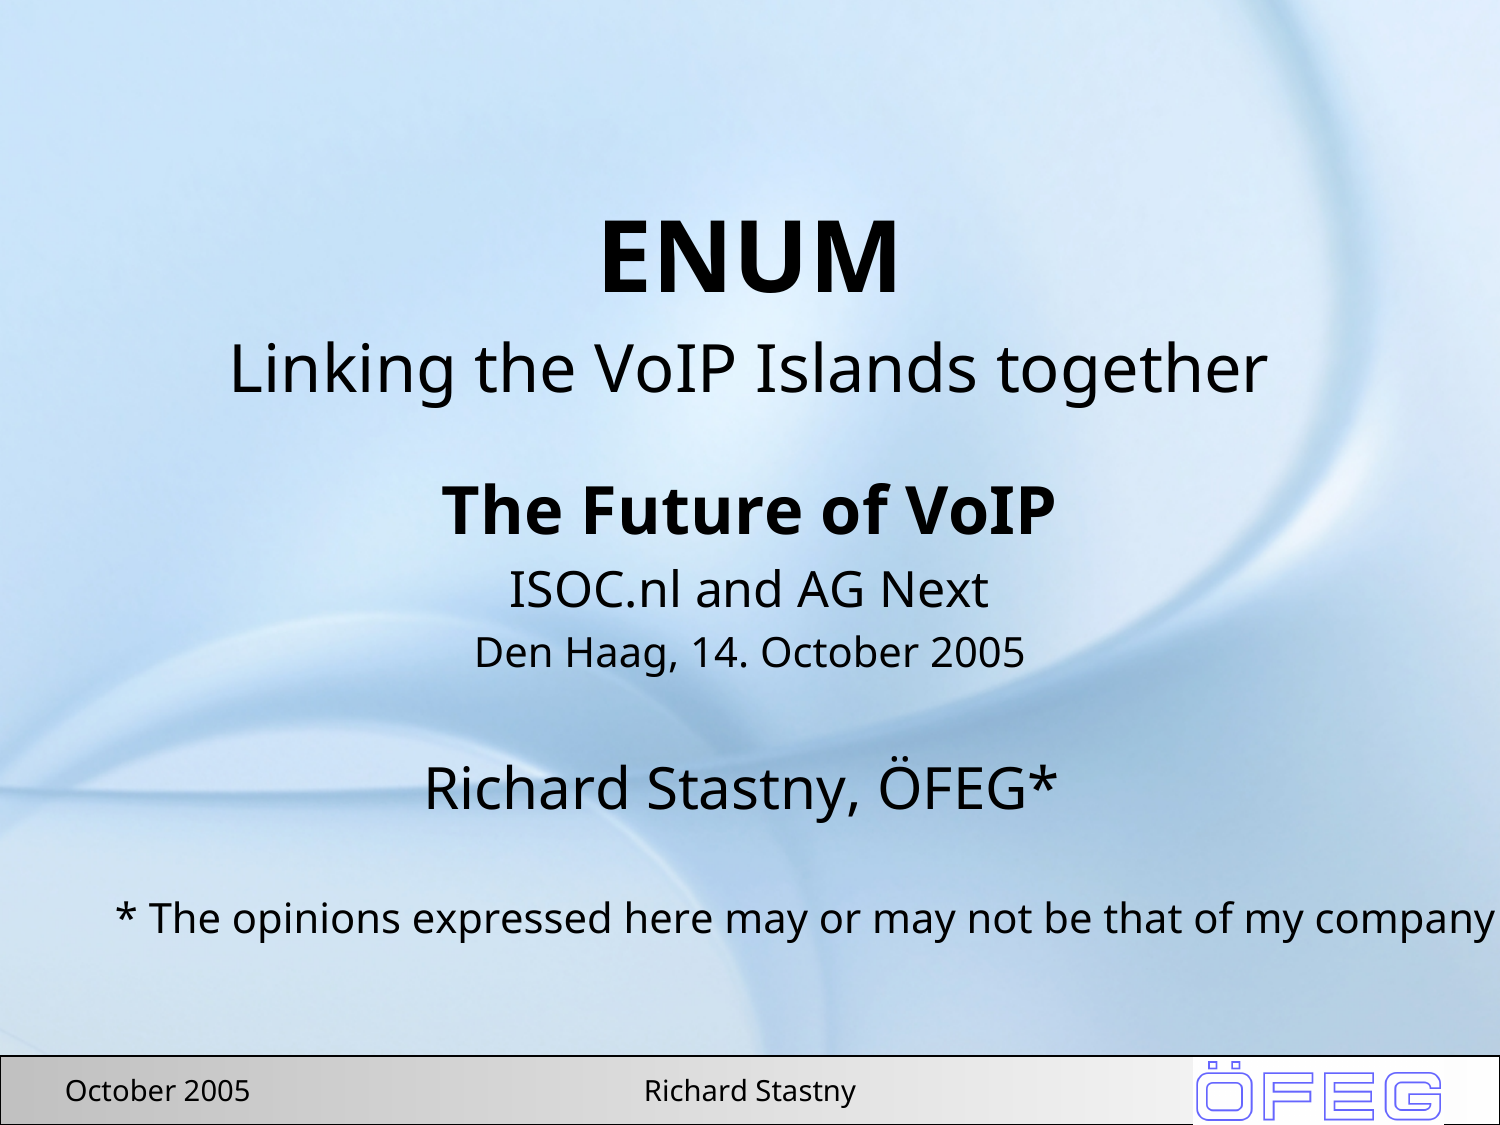

# ENUM Linking the VoIP Islands together The Future of VoIP ISOC.nl and AG Next Den Haag, 14. October 2005
Richard Stastny, ÖFEG*
* The opinions expressed here may or may not be that of my company
October 2005
Richard Stastny
1